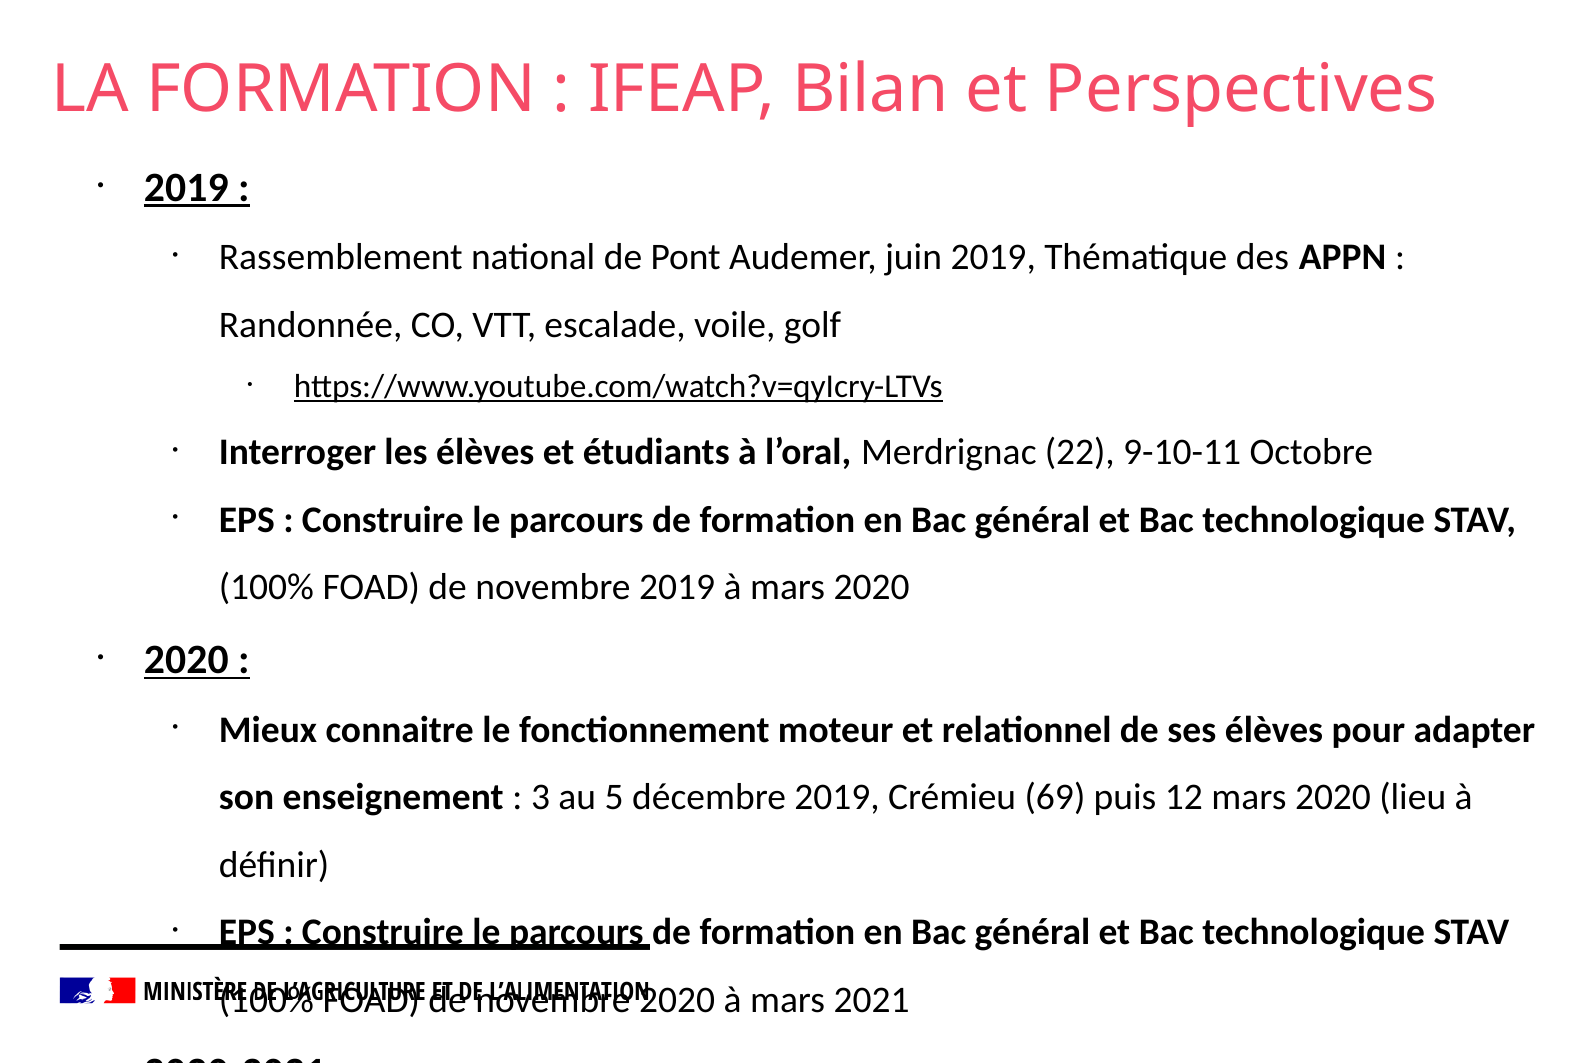

# LA FORMATION : IFEAP, Bilan et Perspectives
2019 :
Rassemblement national de Pont Audemer, juin 2019, Thématique des APPN : Randonnée, CO, VTT, escalade, voile, golf
https://www.youtube.com/watch?v=qyIcry-LTVs
Interroger les élèves et étudiants à l’oral, Merdrignac (22), 9-10-11 Octobre
EPS : Construire le parcours de formation en Bac général et Bac technologique STAV, (100% FOAD) de novembre 2019 à mars 2020
2020 :
Mieux connaitre le fonctionnement moteur et relationnel de ses élèves pour adapter son enseignement : 3 au 5 décembre 2019, Crémieu (69) puis 12 mars 2020 (lieu à définir)
EPS : Construire le parcours de formation en Bac général et Bac technologique STAV (100% FOAD) de novembre 2020 à mars 2021
2020-2021 :
3ème Rassemblement national des Enseignants EPS, thématique Activités artistiques